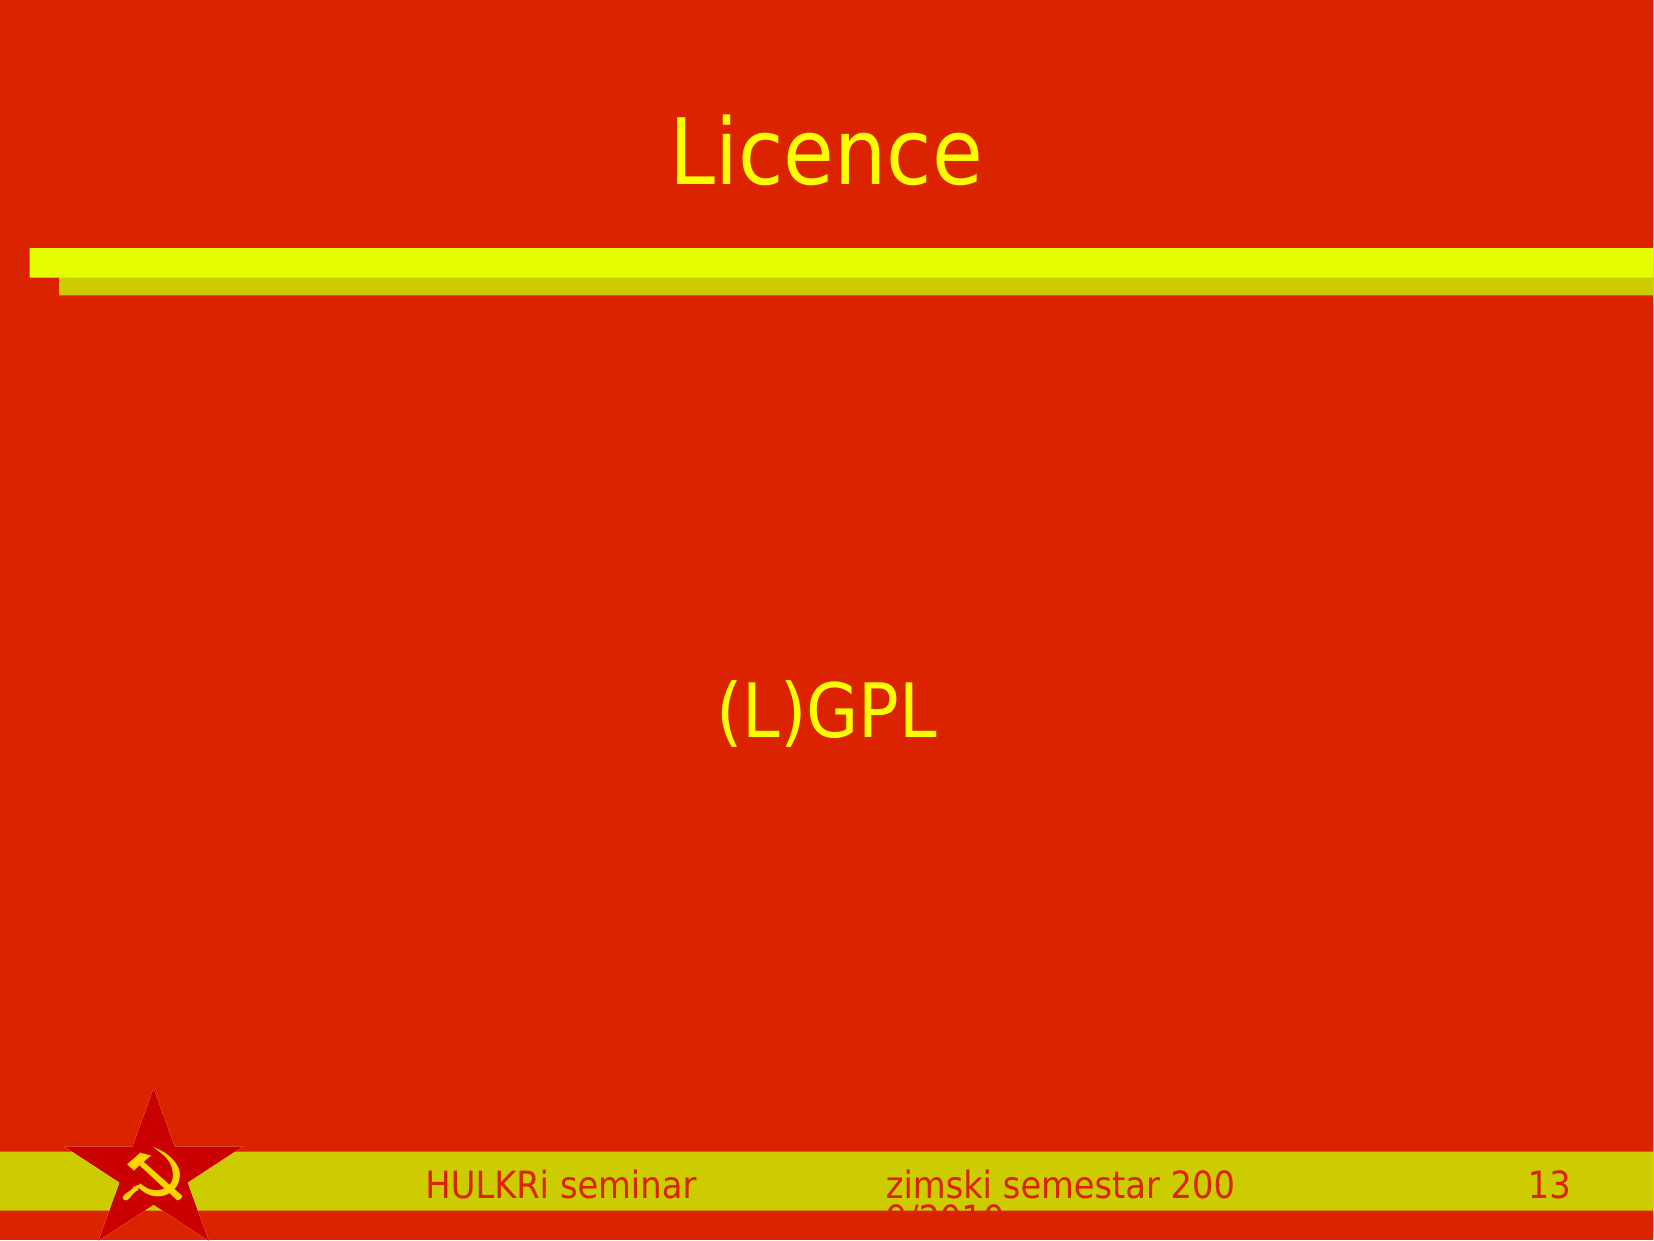

# Licence
(L)GPL
HULKRi seminar
zimski semestar 2009/2010.
13